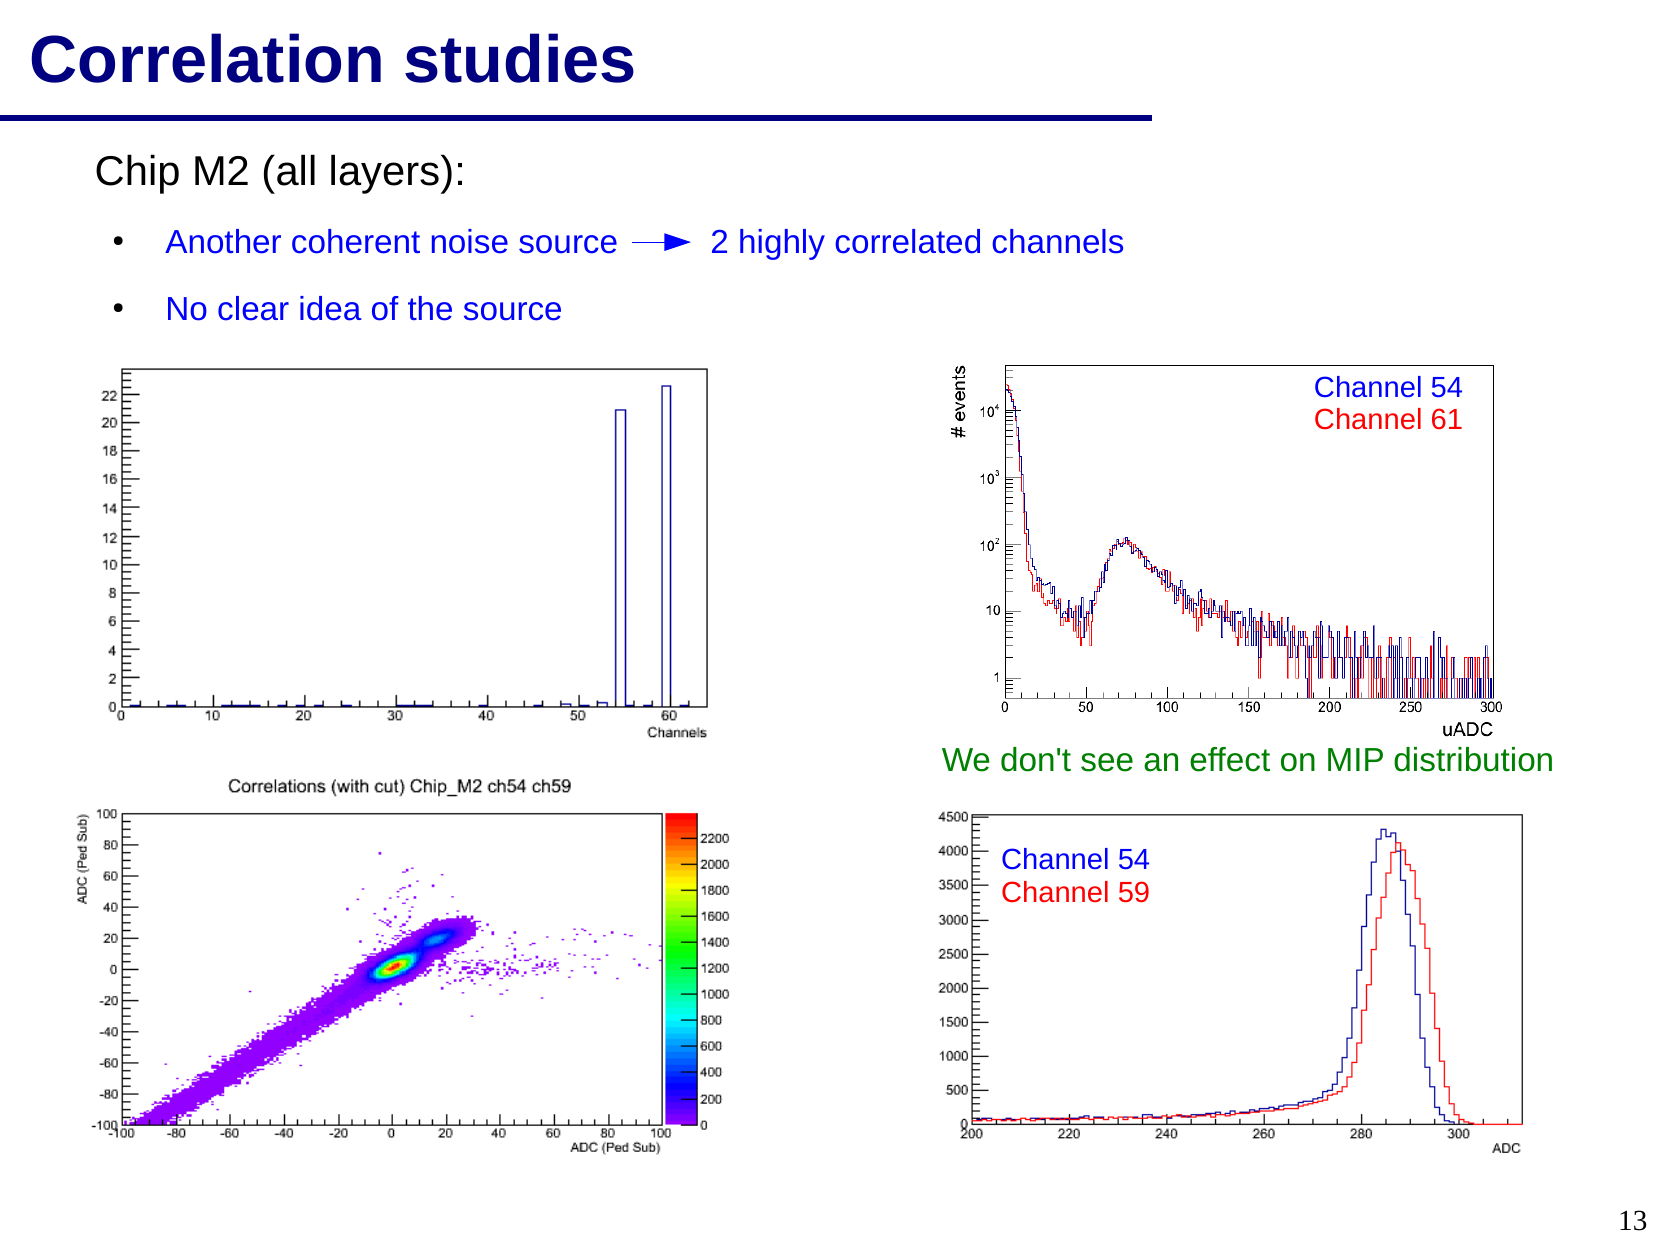

# Correlation studies
Chip M2 (all layers):
Another coherent noise source 2 highly correlated channels
No clear idea of the source
Channel 54
Channel 61
We don't see an effect on MIP distribution
Channel 54
Channel 59
13